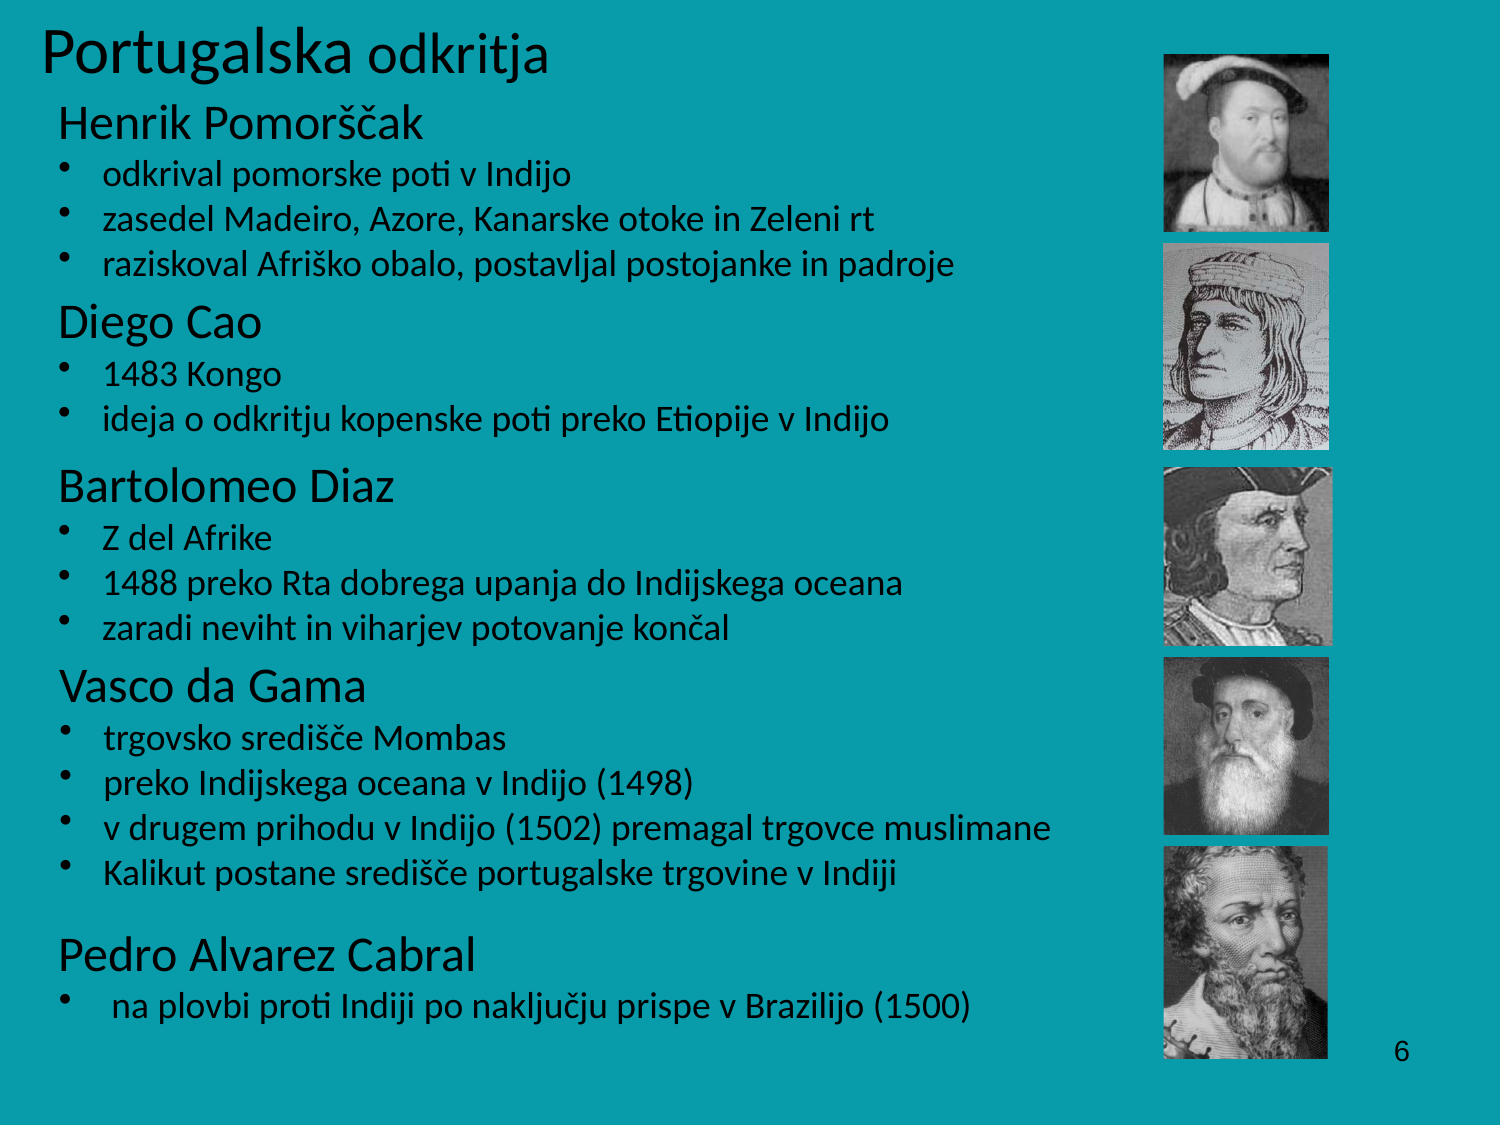

Portugalska odkritja
Henrik Pomorščak
 odkrival pomorske poti v Indijo
 zasedel Madeiro, Azore, Kanarske otoke in Zeleni rt
 raziskoval Afriško obalo, postavljal postojanke in padroje
Diego Cao
 1483 Kongo
 ideja o odkritju kopenske poti preko Etiopije v Indijo
Bartolomeo Diaz
 Z del Afrike
 1488 preko Rta dobrega upanja do Indijskega oceana
 zaradi neviht in viharjev potovanje končal
Vasco da Gama
 trgovsko središče Mombas
 preko Indijskega oceana v Indijo (1498)
 v drugem prihodu v Indijo (1502) premagal trgovce muslimane
 Kalikut postane središče portugalske trgovine v Indiji
Pedro Alvarez Cabral
 na plovbi proti Indiji po naključju prispe v Brazilijo (1500)